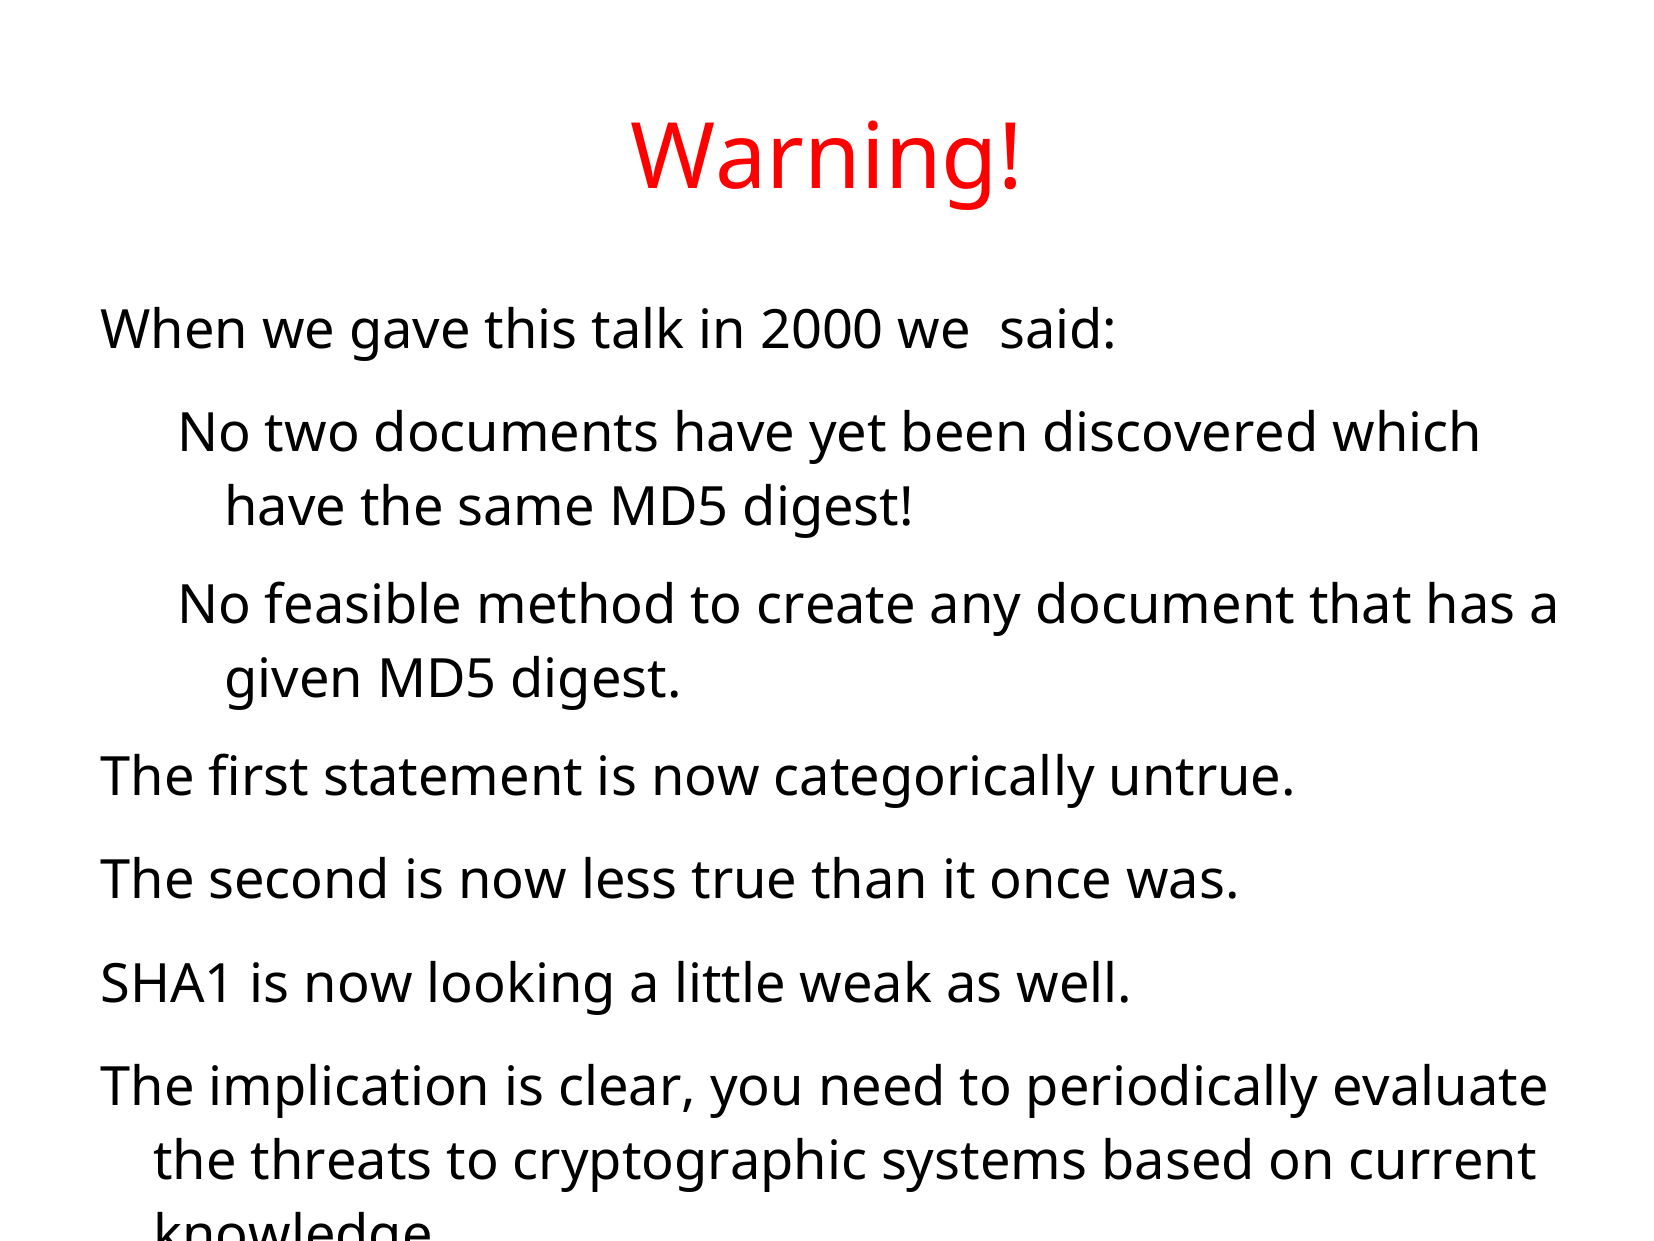

# Warning!
When we gave this talk in 2000 we said:
No two documents have yet been discovered which have the same MD5 digest!
No feasible method to create any document that has a given MD5 digest.
The first statement is now categorically untrue.
The second is now less true than it once was.
SHA1 is now looking a little weak as well.
The implication is clear, you need to periodically evaluate the threats to cryptographic systems based on current knowledge.